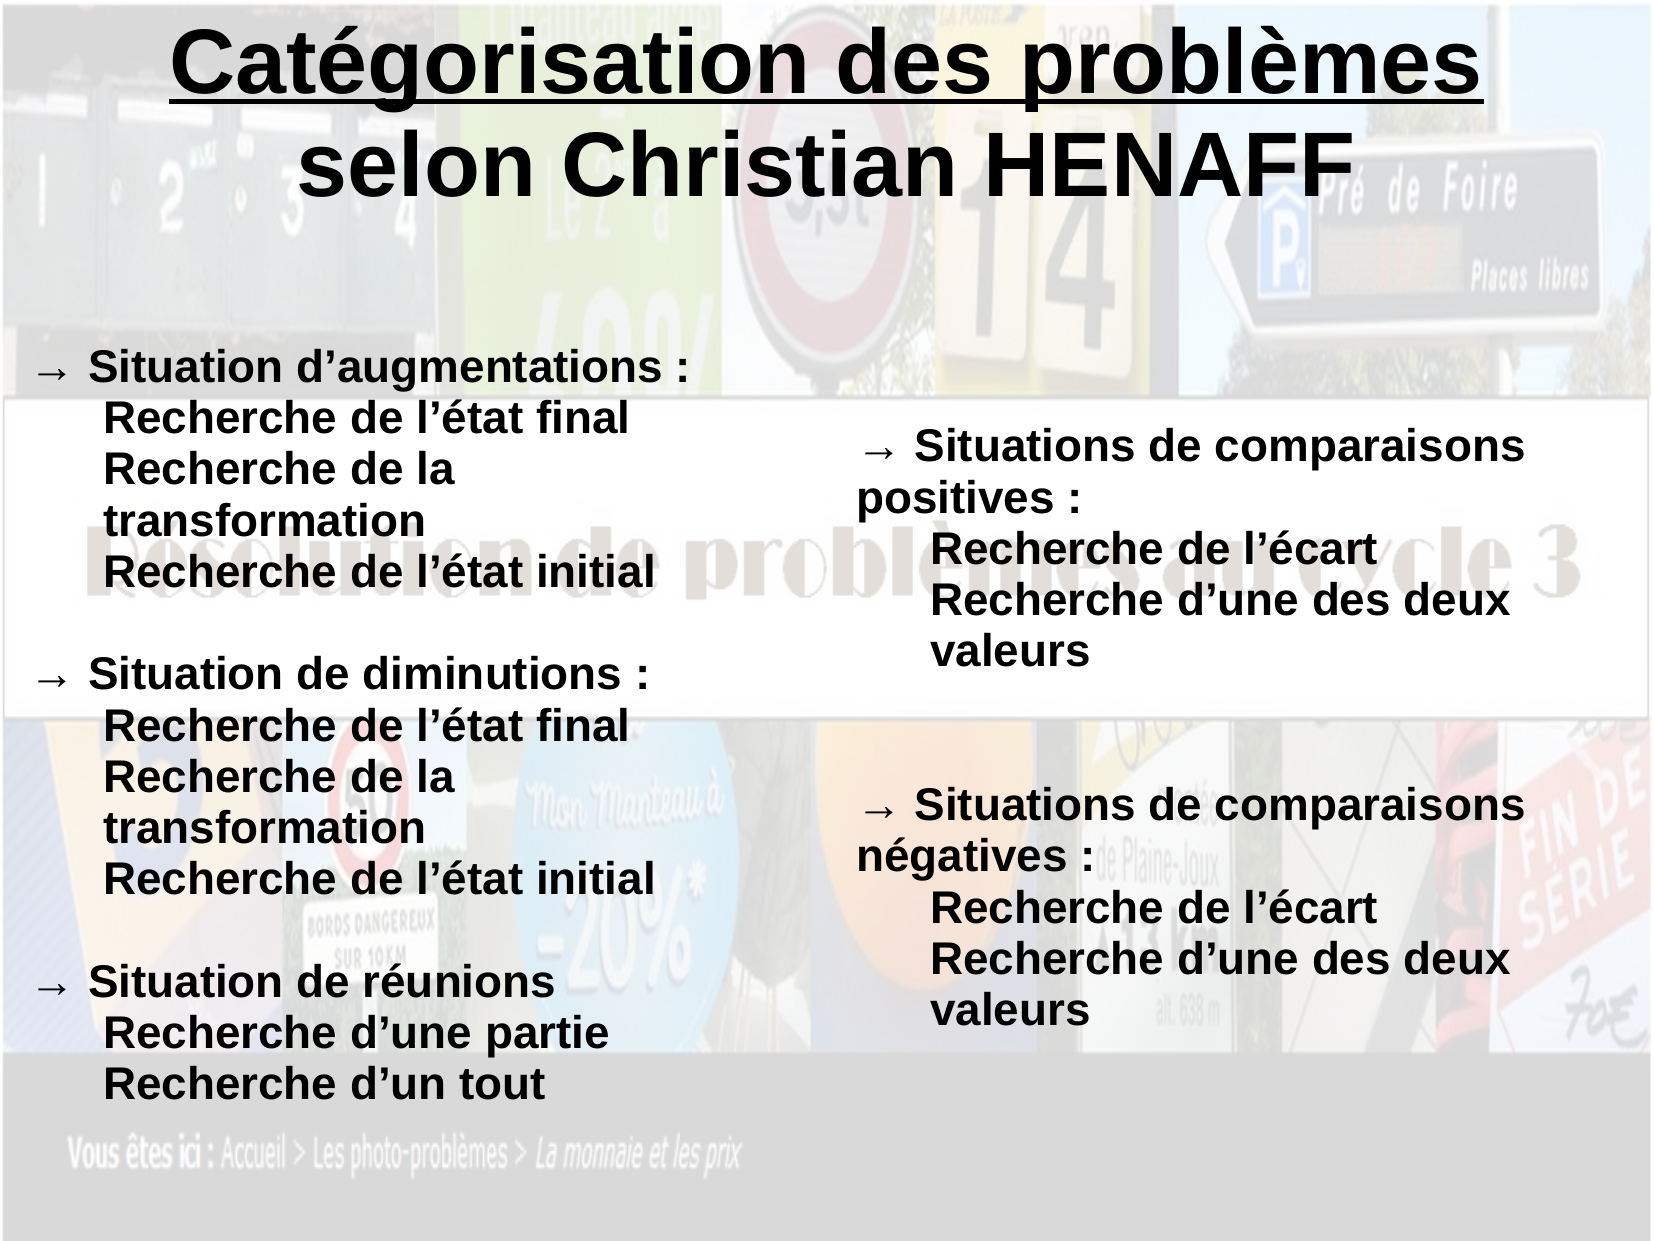

# Catégorisation des problèmes selon Christian HENAFF
→ Situation d’augmentations :
	Recherche de l’état final
	Recherche de la
	transformation
	Recherche de l’état initial
→ Situation de diminutions :
	Recherche de l’état final
	Recherche de la
	transformation
	Recherche de l’état initial
→ Situation de réunions
	Recherche d’une partie
	Recherche d’un tout
→ Situations de comparaisons positives :
	Recherche de l’écart
	Recherche d’une des deux 	valeurs
→ Situations de comparaisons négatives :
	Recherche de l’écart
	Recherche d’une des deux 	valeurs